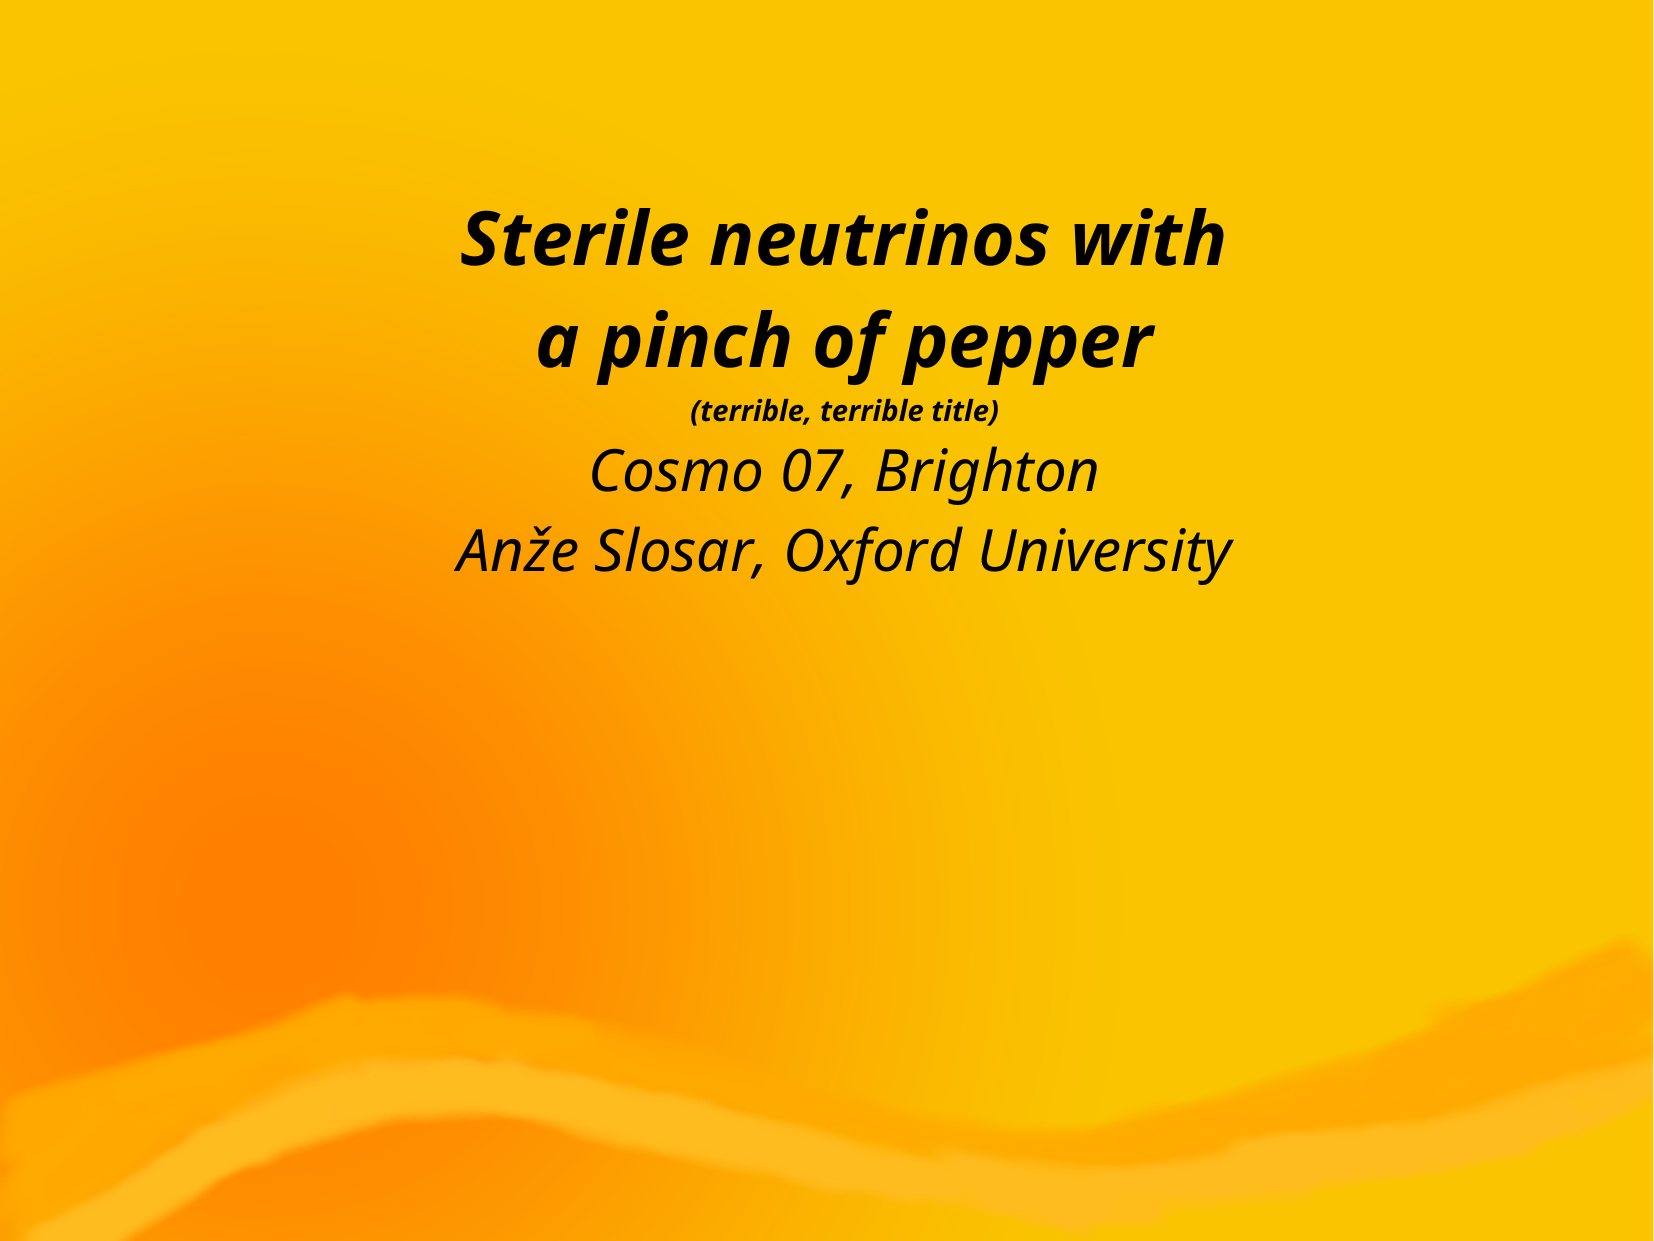

Sterile neutrinos with
a pinch of pepper
(terrible, terrible title)
Cosmo 07, Brighton
Anže Slosar, Oxford University